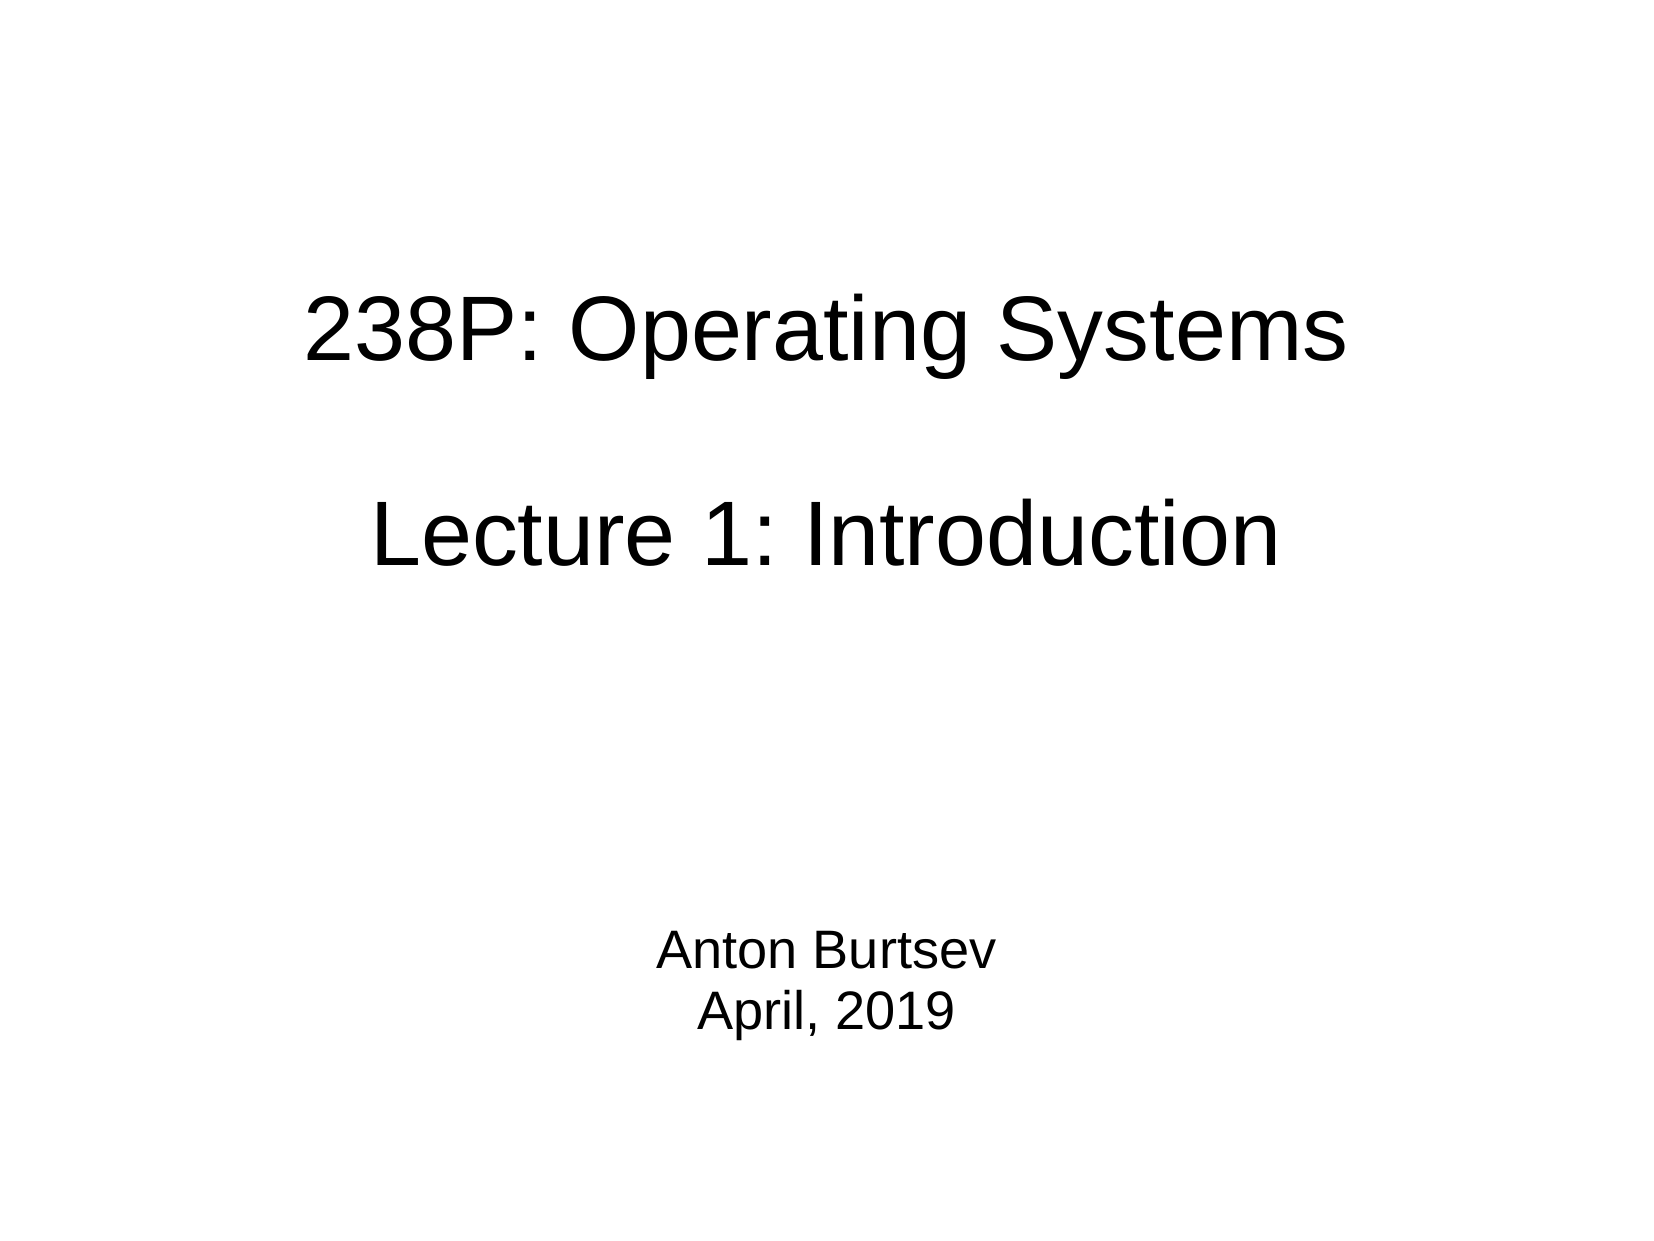

# 238P: Operating Systems Lecture 1: Introduction
Anton Burtsev
April, 2019